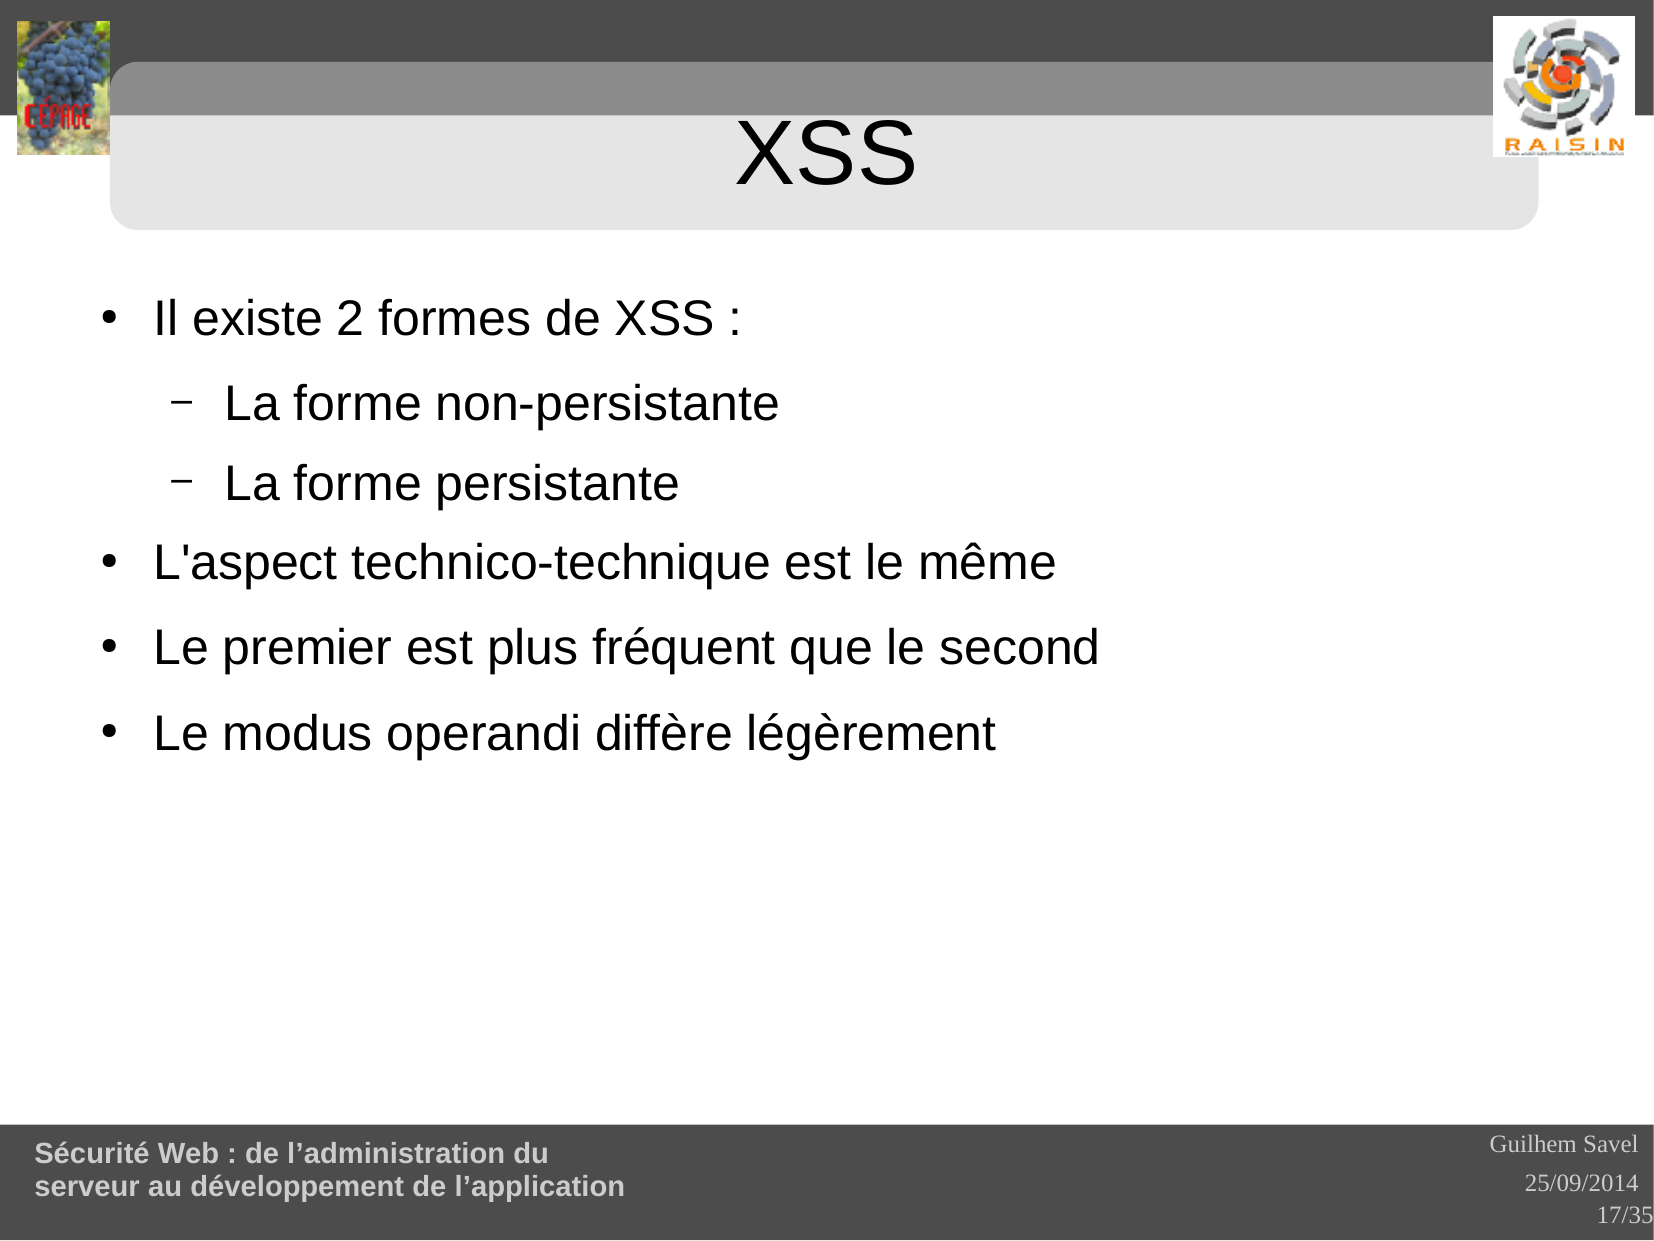

# XSS
Il existe 2 formes de XSS :
La forme non-persistante
La forme persistante
L'aspect technico-technique est le même
Le premier est plus fréquent que le second
Le modus operandi diffère légèrement